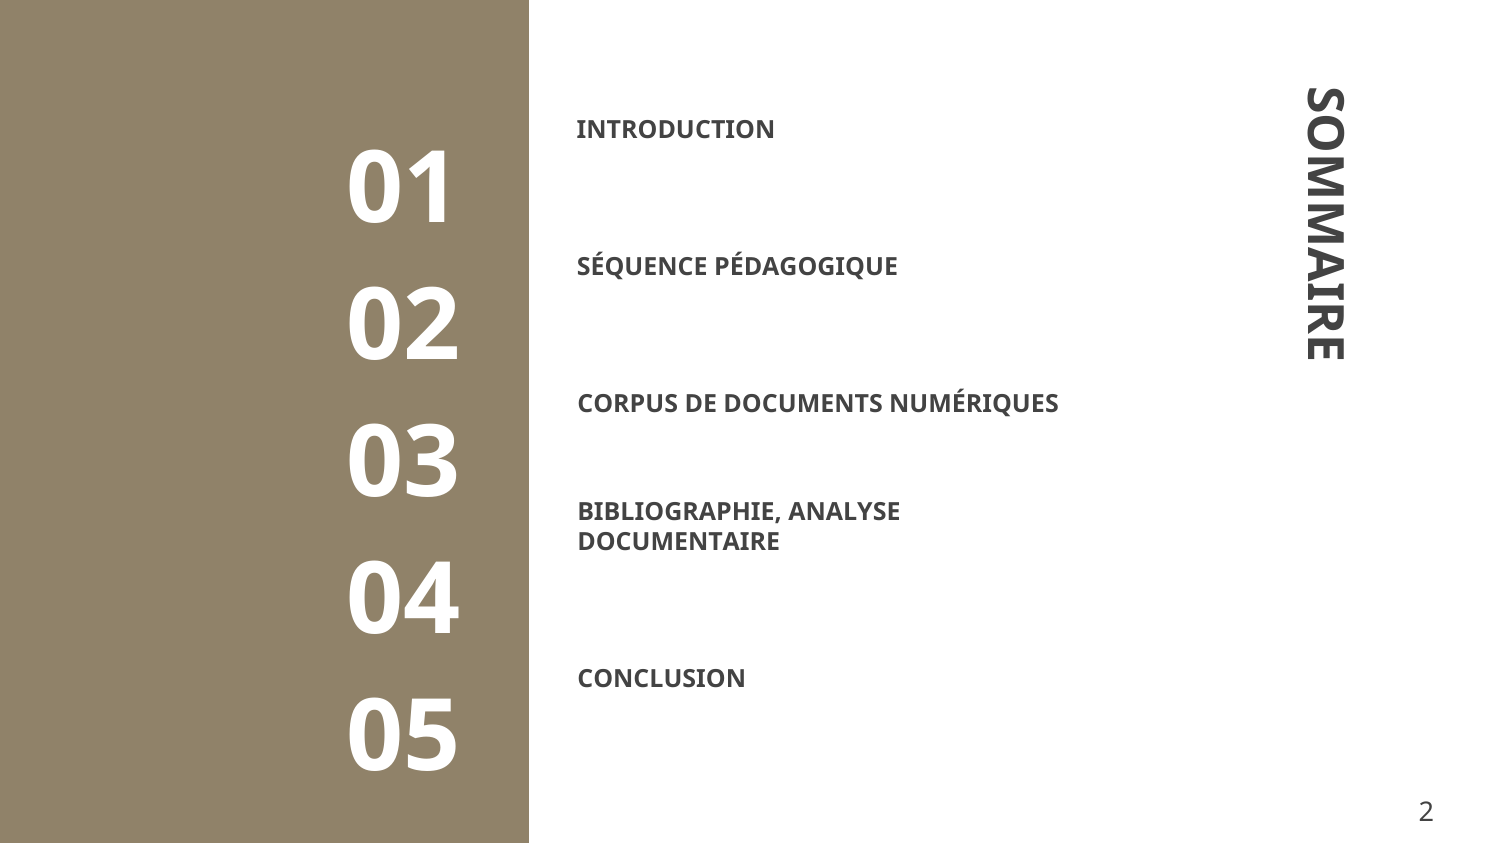

INTRODUCTION
01
SÉQUENCE PÉDAGOGIQUE
02
# SOMMAIRE
CORPUS DE DOCUMENTS NUMÉRIQUES
03
BIBLIOGRAPHIE, ANALYSE DOCUMENTAIRE
04
CONCLUSION
05